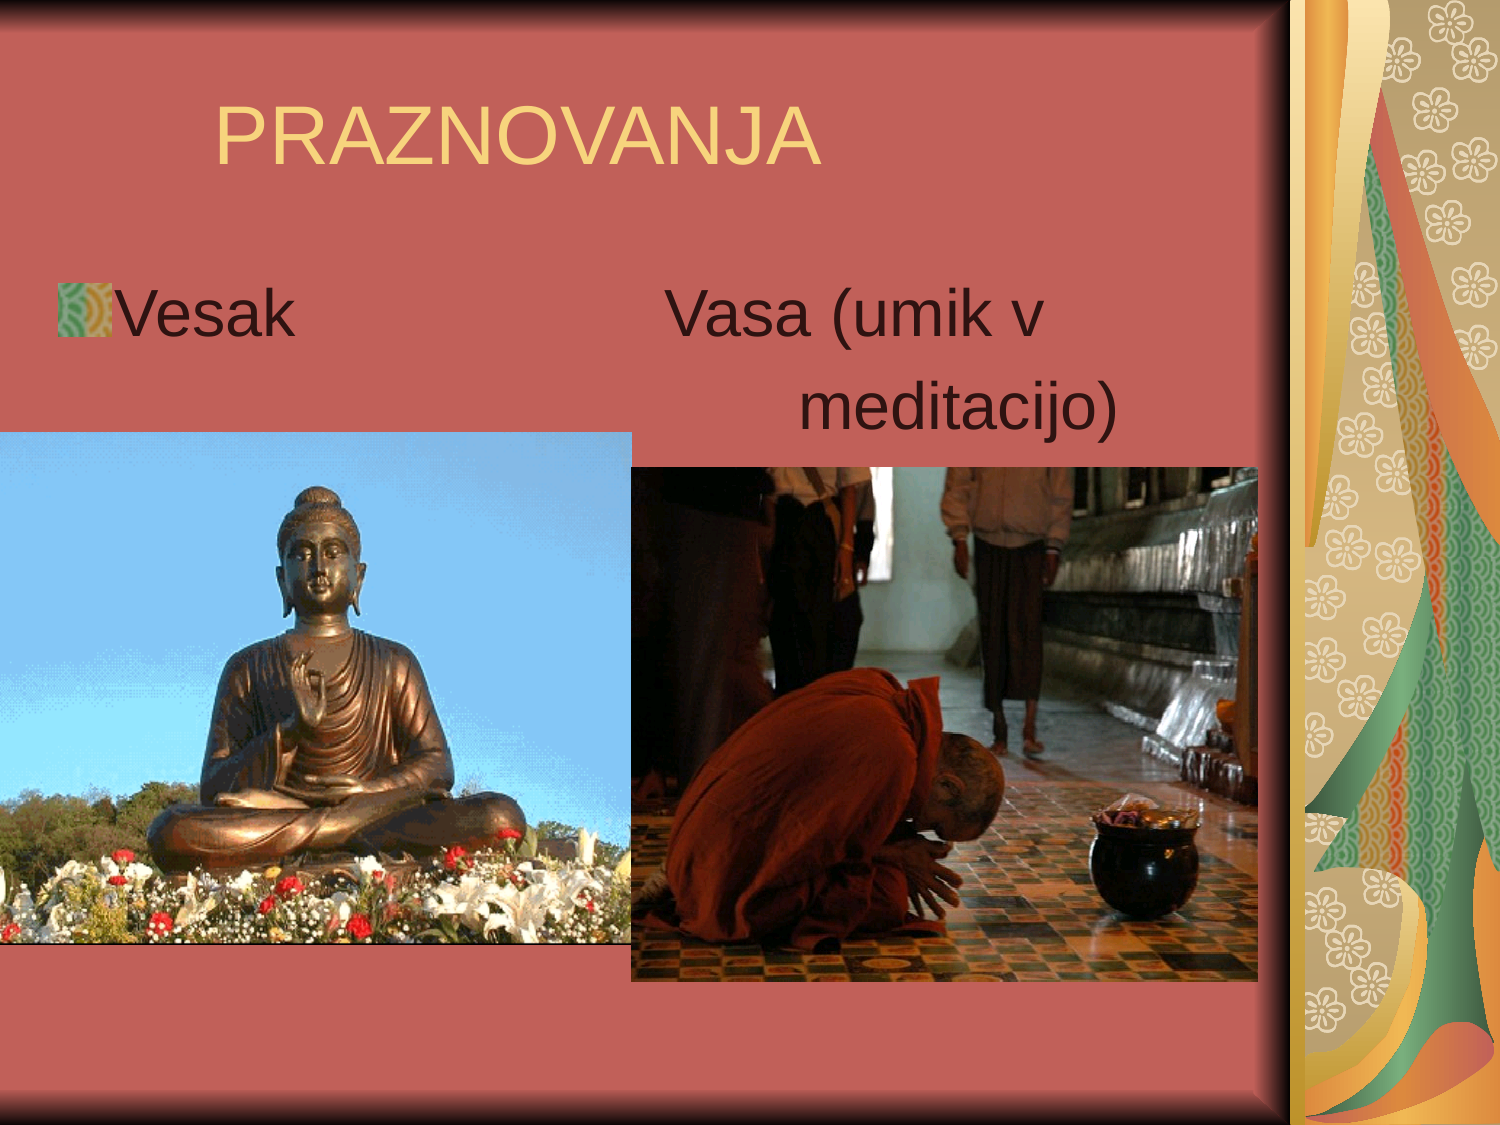

# PRAZNOVANJA
Vesak Vasa (umik v
 meditacijo)